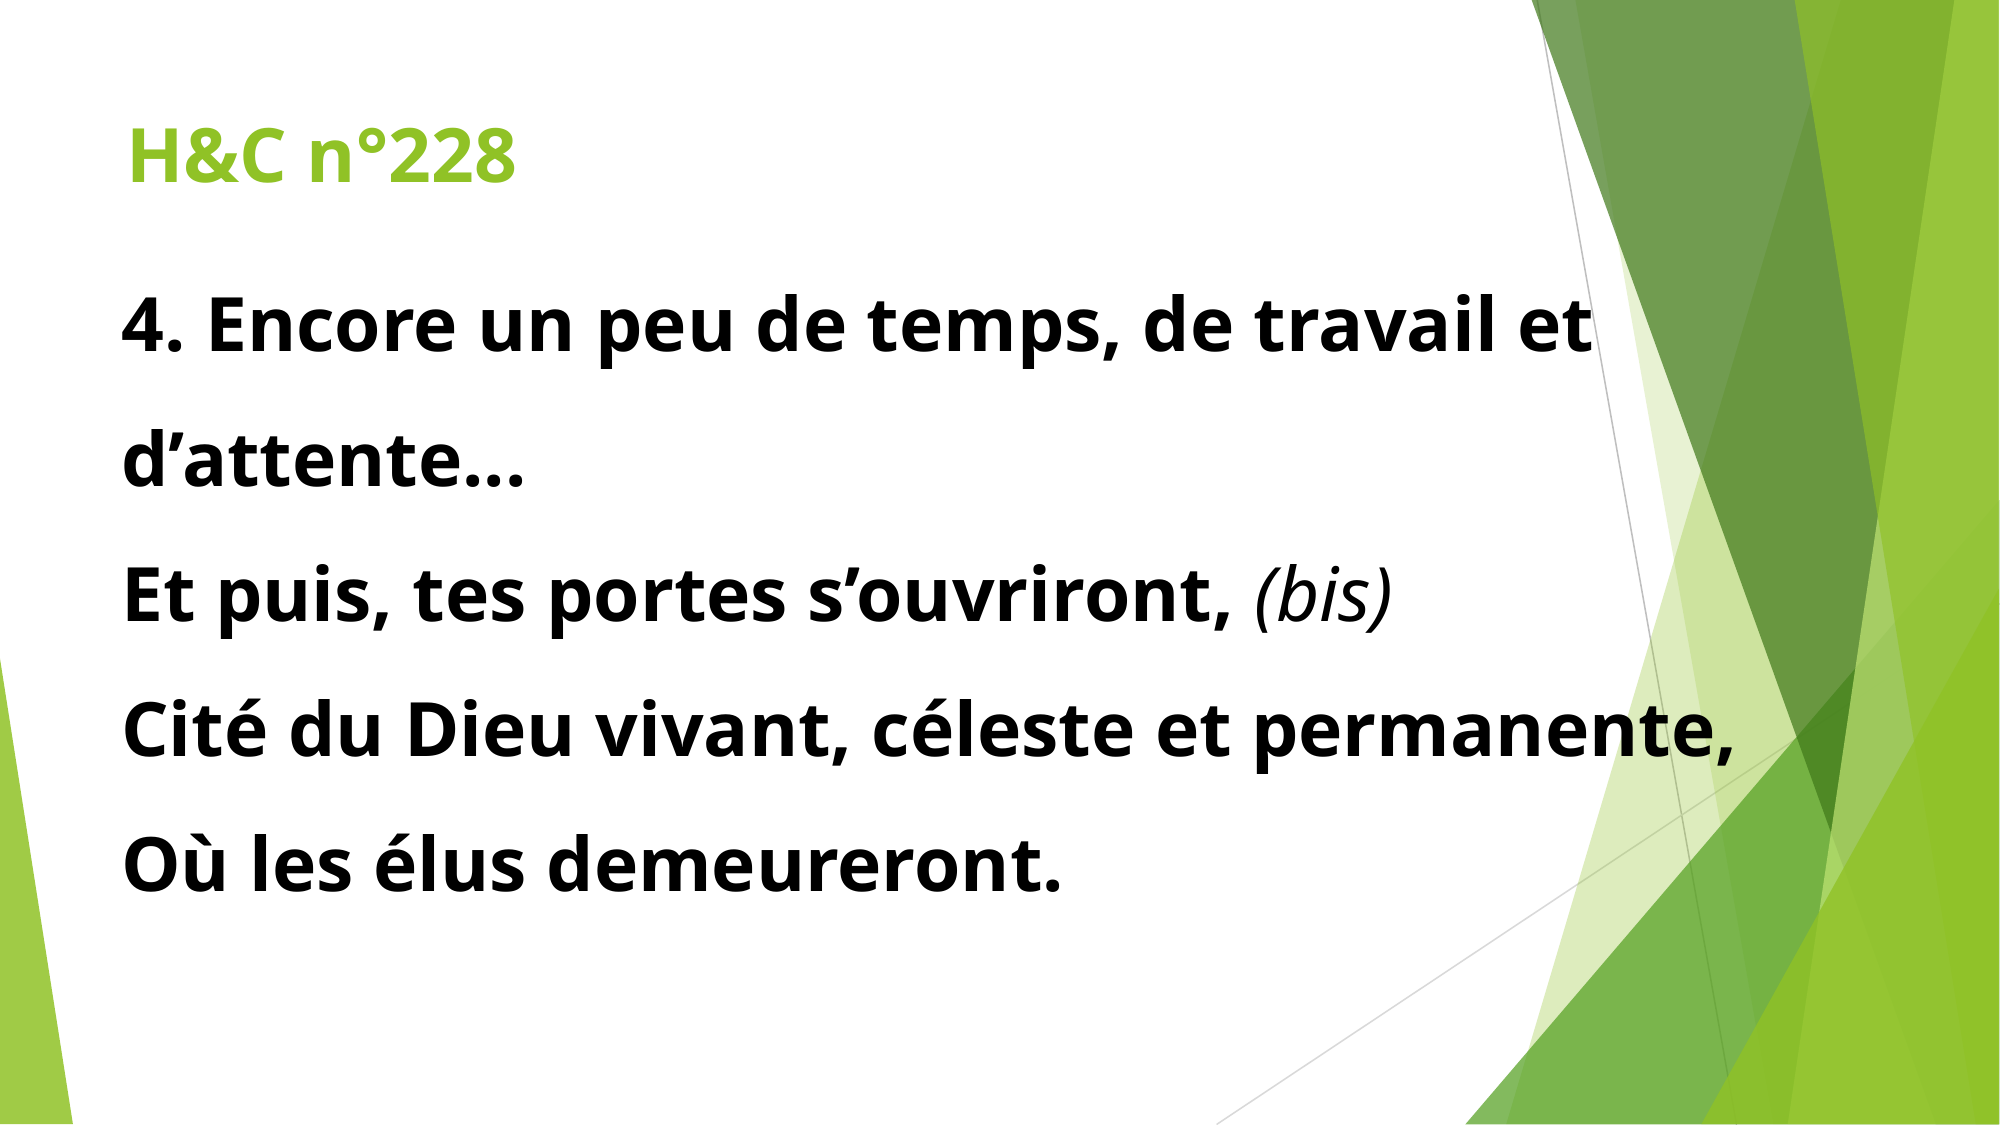

H&C n°228
4. Encore un peu de temps, de travail et d’attente...
Et puis, tes portes s’ouvriront, (bis)
Cité du Dieu vivant, céleste et permanente,
Où les élus demeureront.